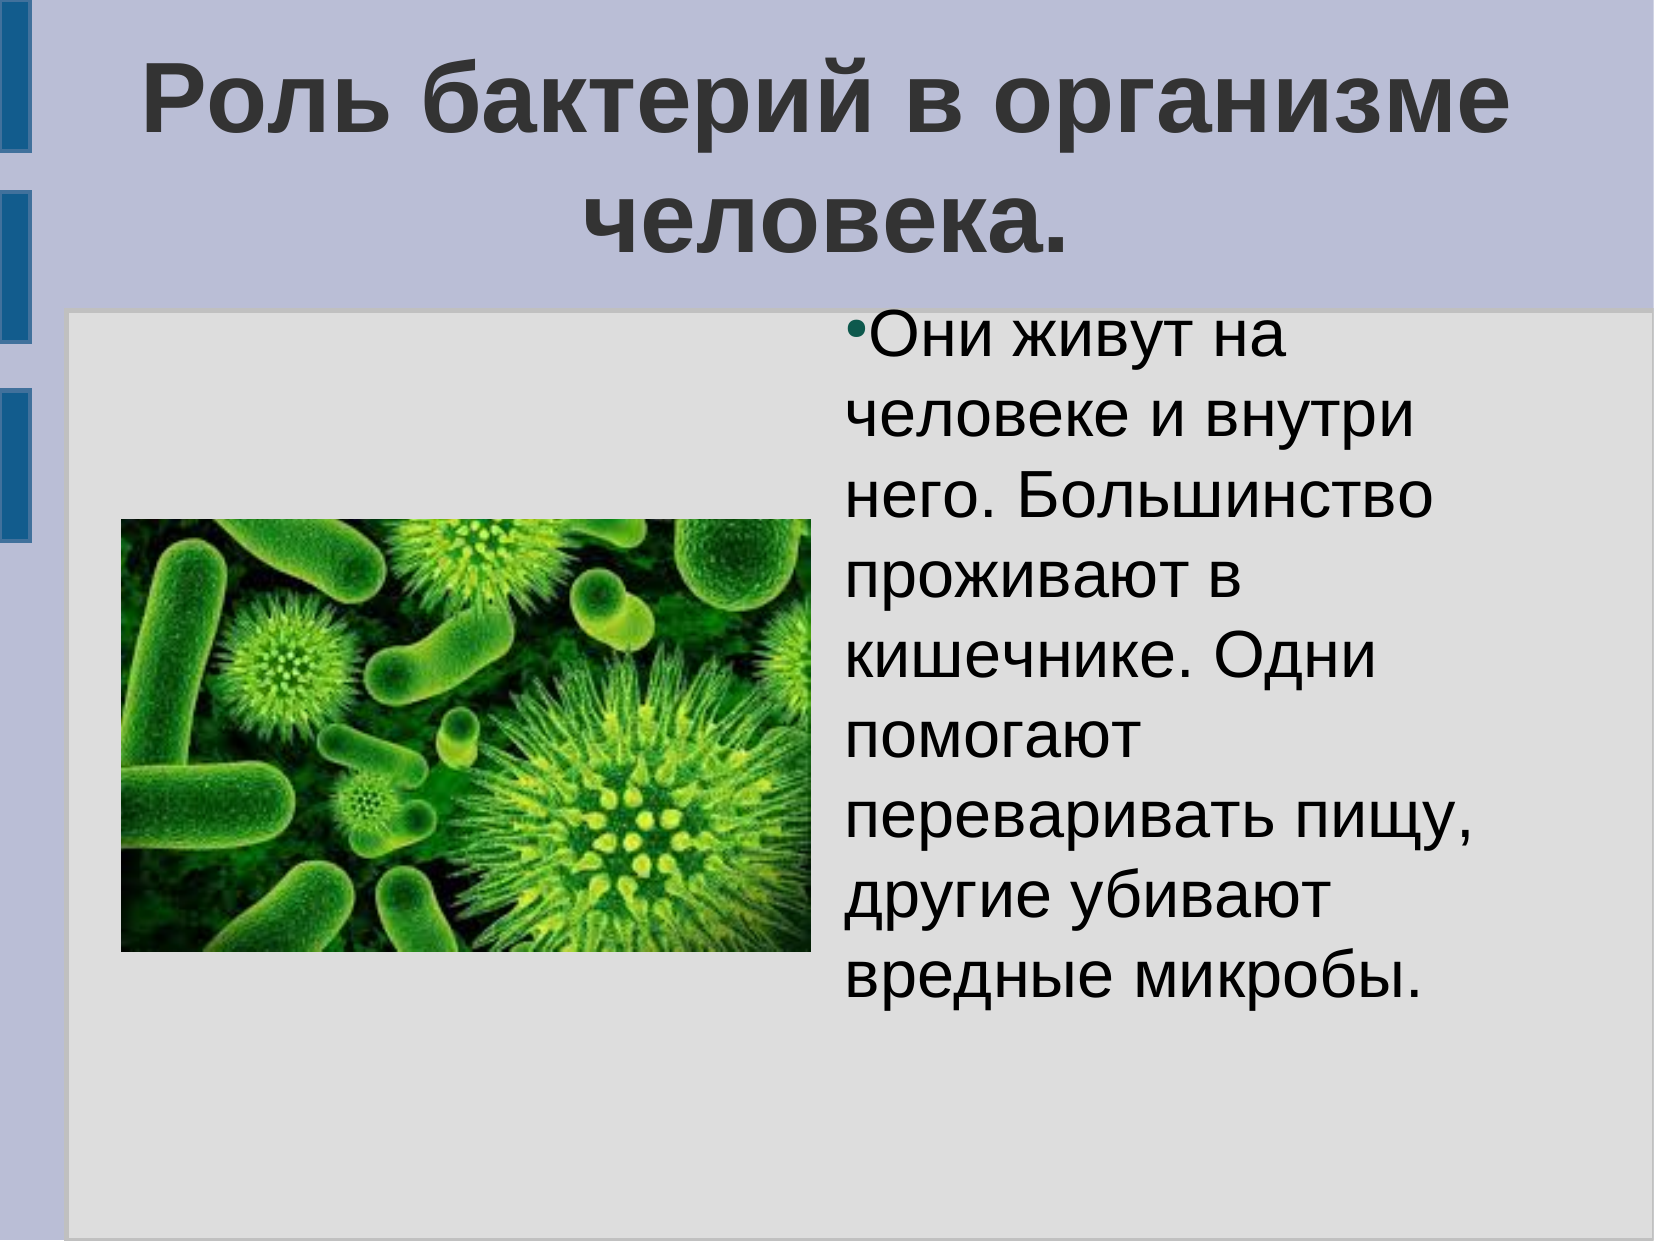

# Роль бактерий в организме человека.
Они живут на человеке и внутри него. Большинство проживают в кишечнике. Одни помогают переваривать пищу, другие убивают вредные микробы.